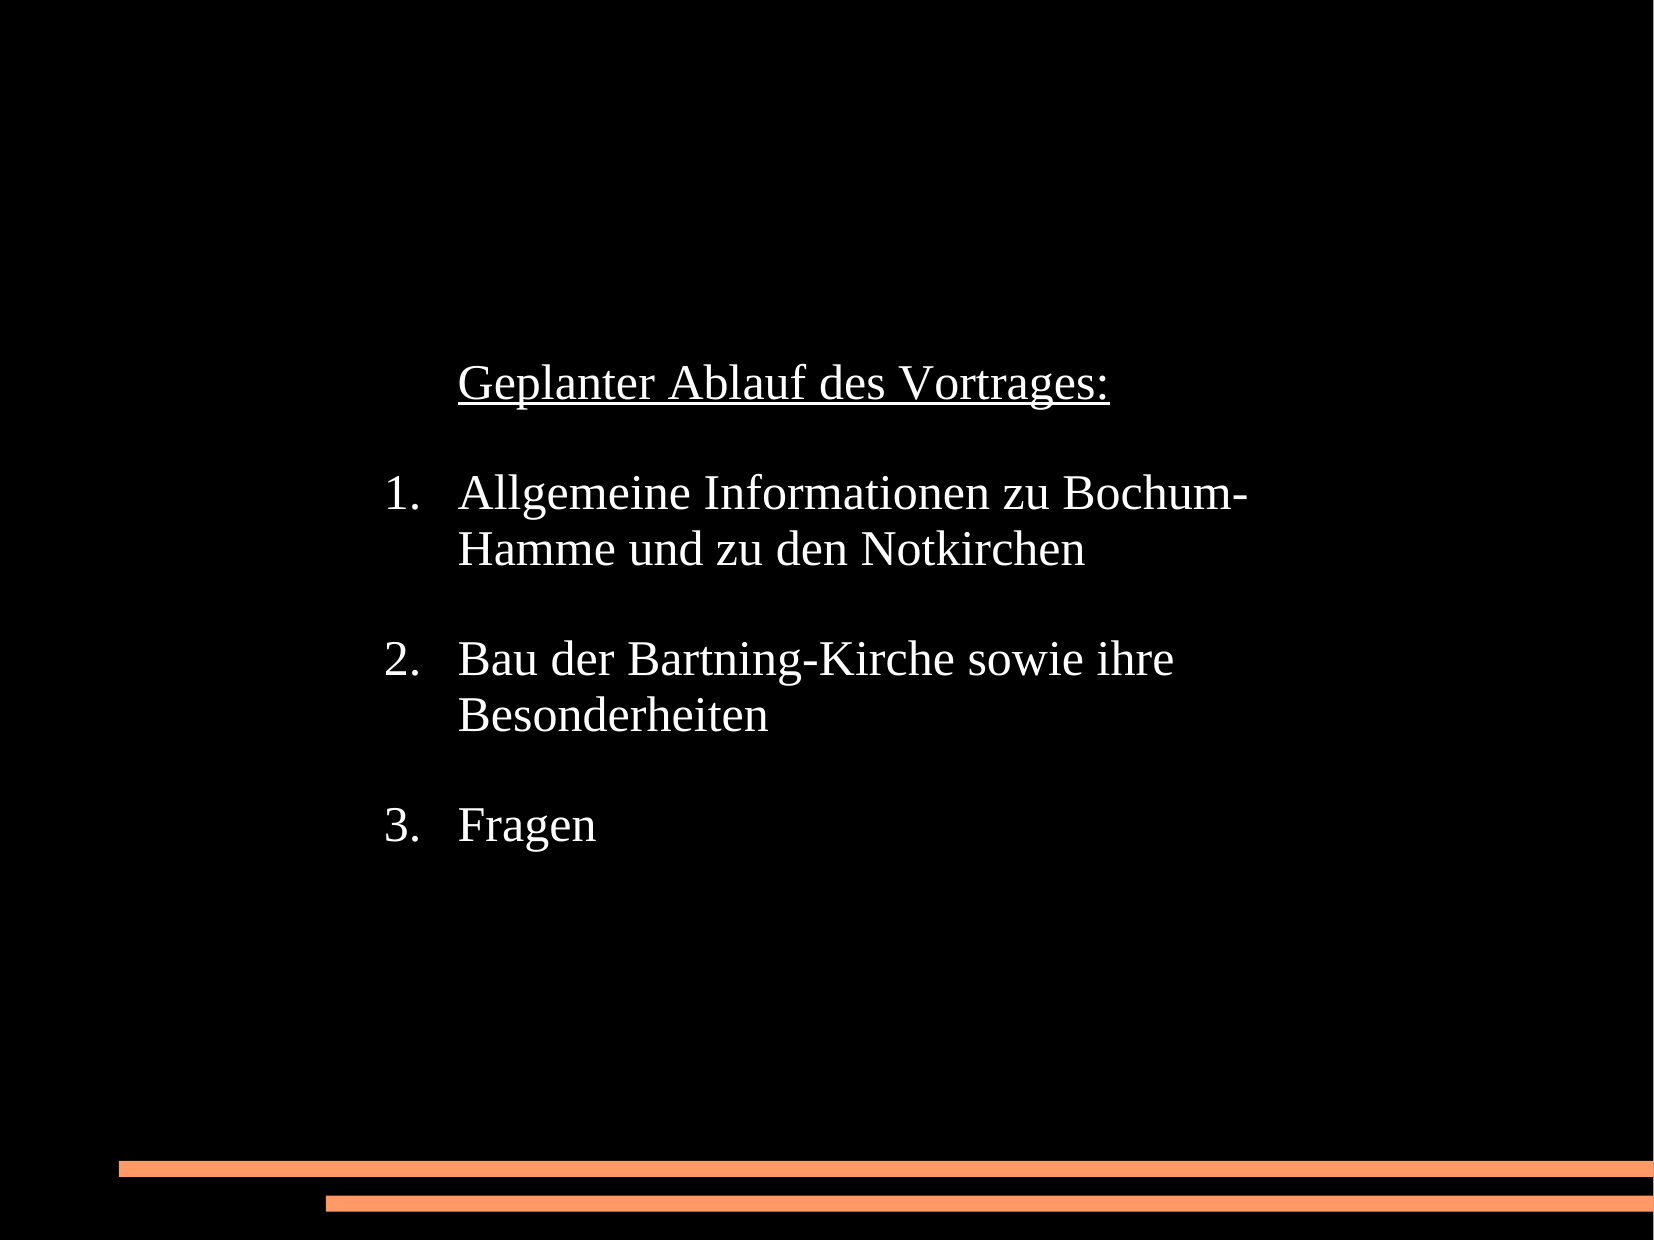

Geplanter Ablauf des Vortrages:
1. 	Allgemeine Informationen zu Bochum-			Hamme und zu den Notkirchen
2. 	Bau der Bartning-Kirche sowie ihre 				Besonderheiten
3. 	Fragen